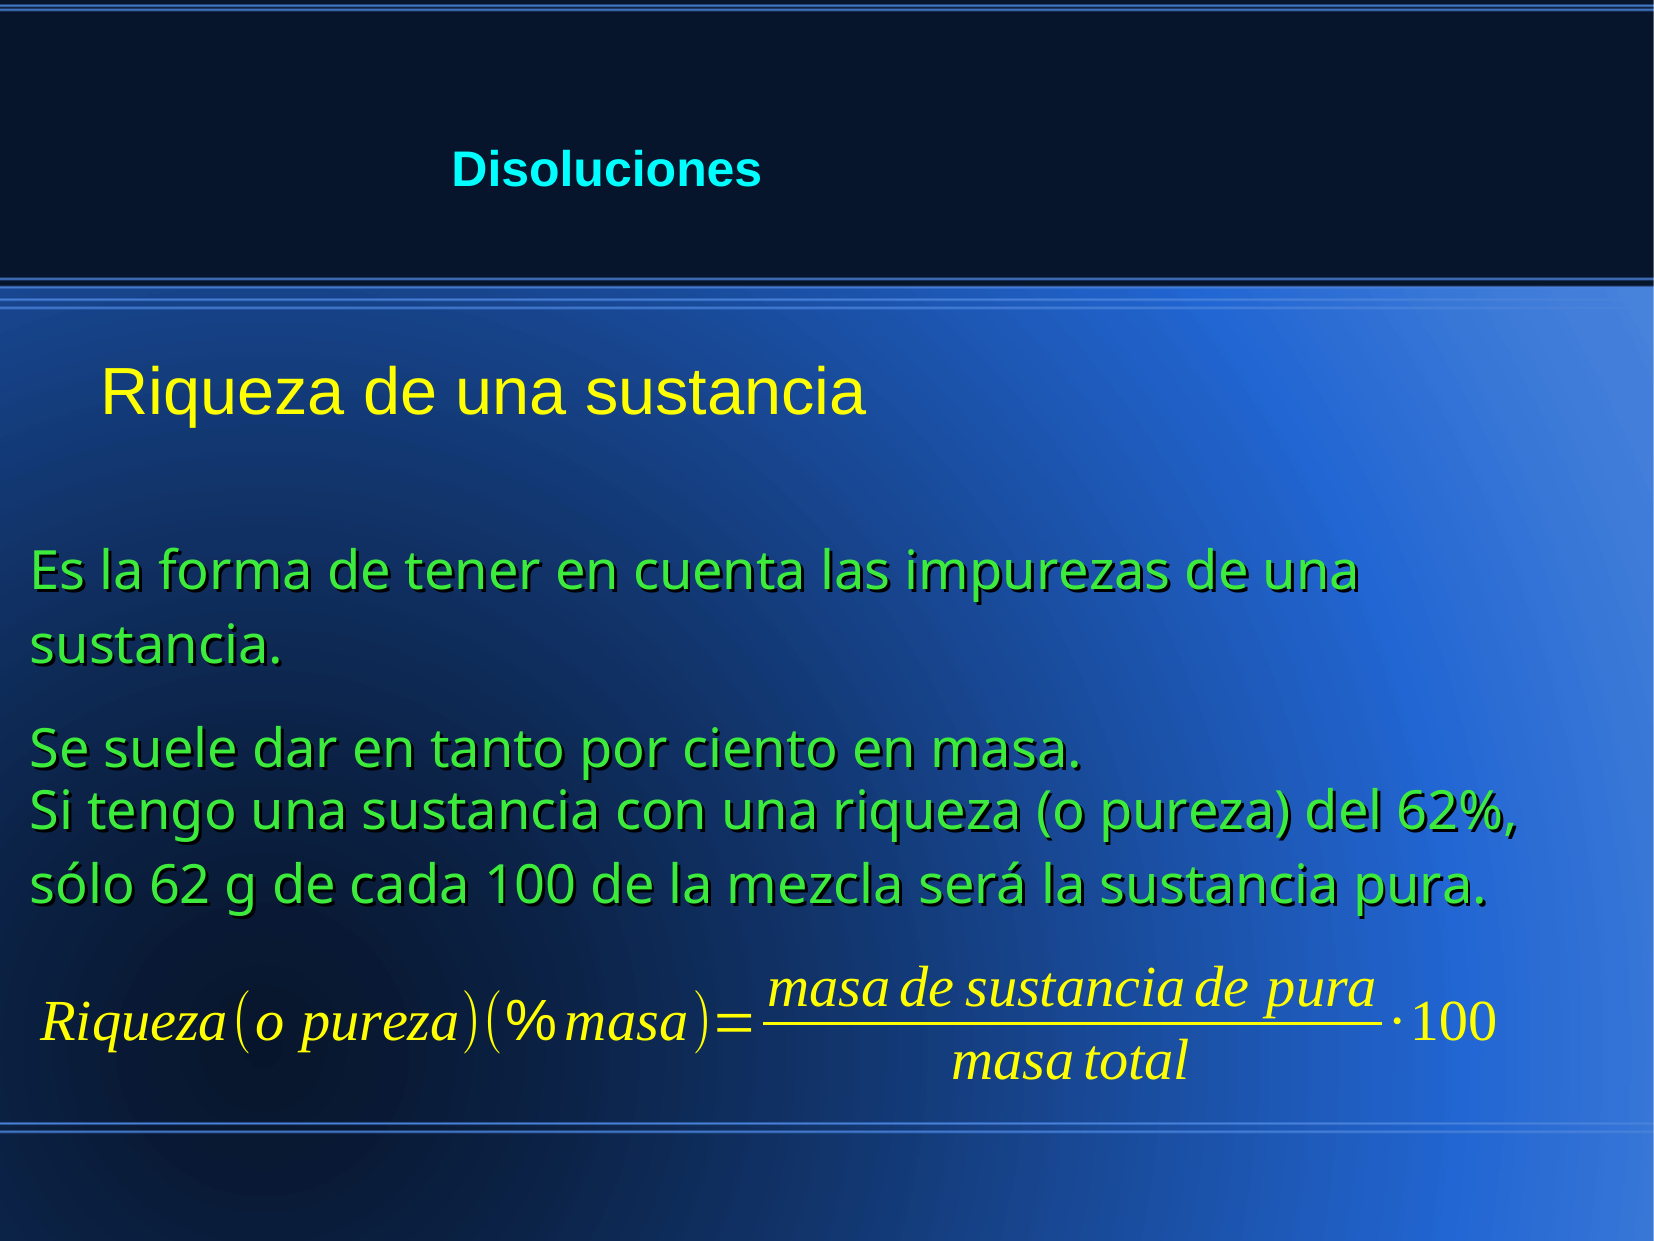

Disoluciones
# Riqueza de una sustancia
Es la forma de tener en cuenta las impurezas de una sustancia.
Se suele dar en tanto por ciento en masa.
Si tengo una sustancia con una riqueza (o pureza) del 62%, sólo 62 g de cada 100 de la mezcla será la sustancia pura.